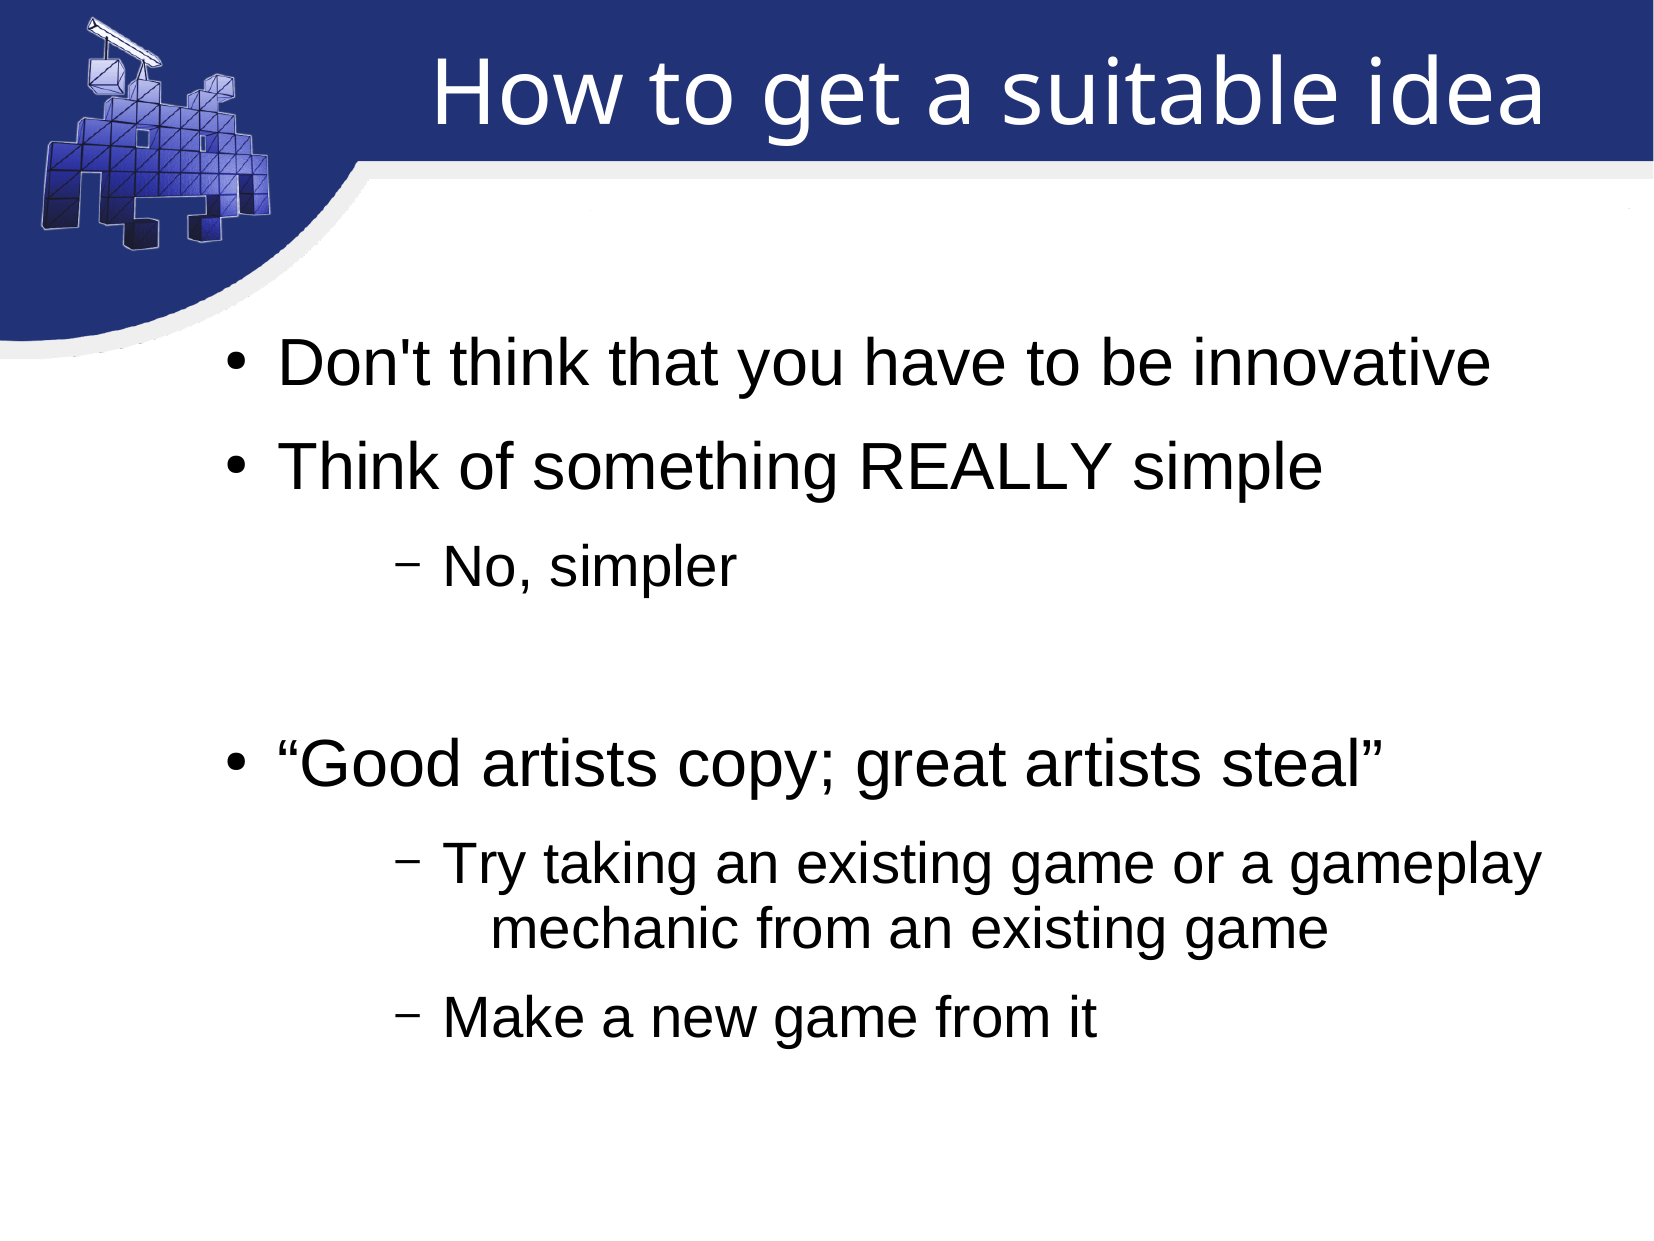

# How to get a suitable idea
Don't think that you have to be innovative
Think of something REALLY simple
No, simpler
“Good artists copy; great artists steal”
Try taking an existing game or a gameplay mechanic from an existing game
Make a new game from it